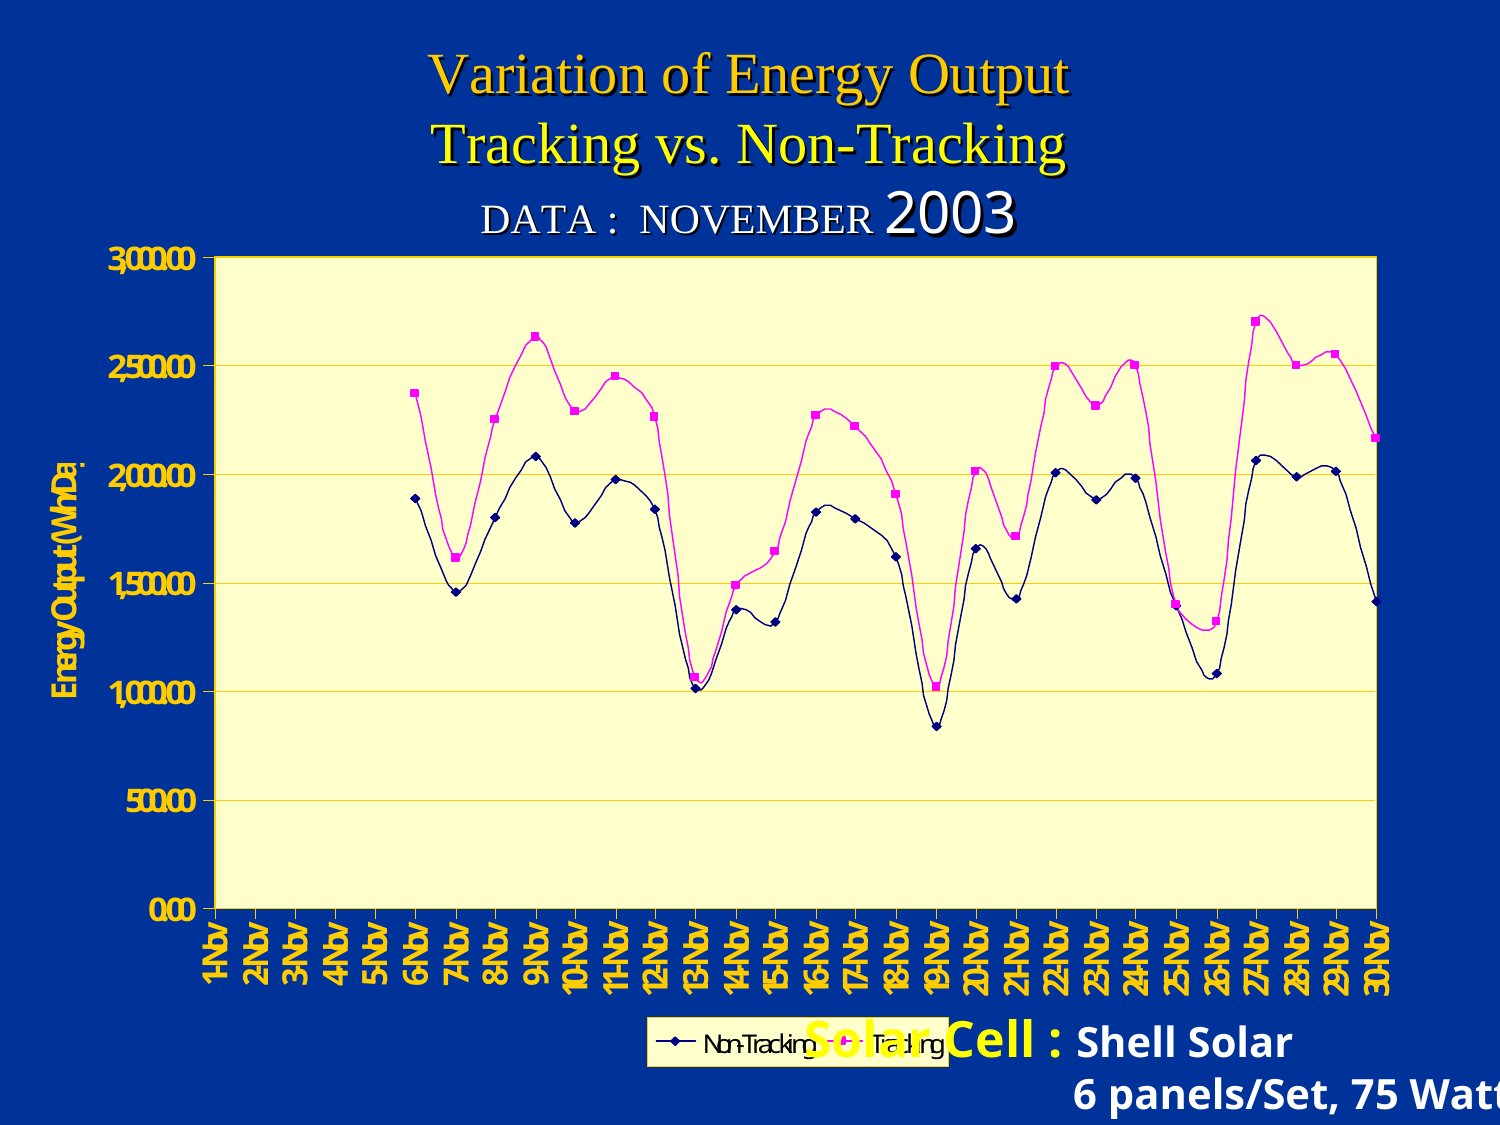

Variation of Energy Output
Tracking vs. Non-Tracking
DATA : NOVEMBER 2003
Solar Cell : Shell Solar
 6 panels/Set, 75 Watts/panel